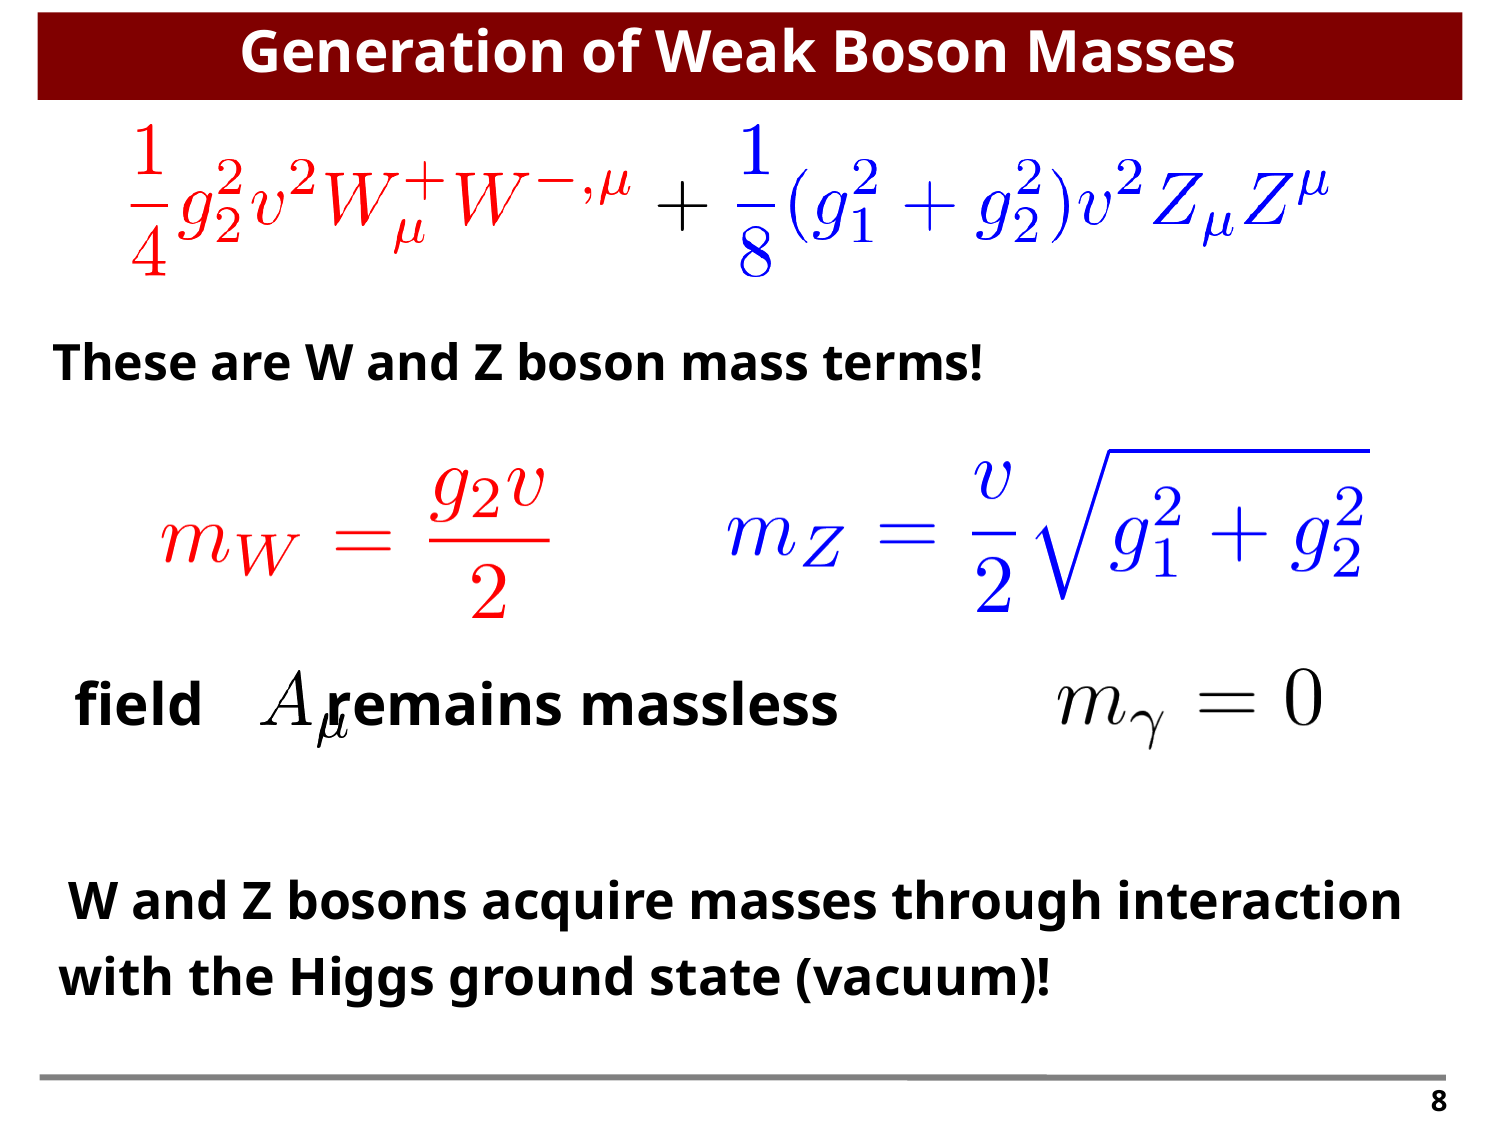

# Generation of Weak Boson Masses
These are W and Z boson mass terms!
field remains massless
 	W and Z bosons acquire masses through interaction
 with the Higgs ground state (vacuum)!